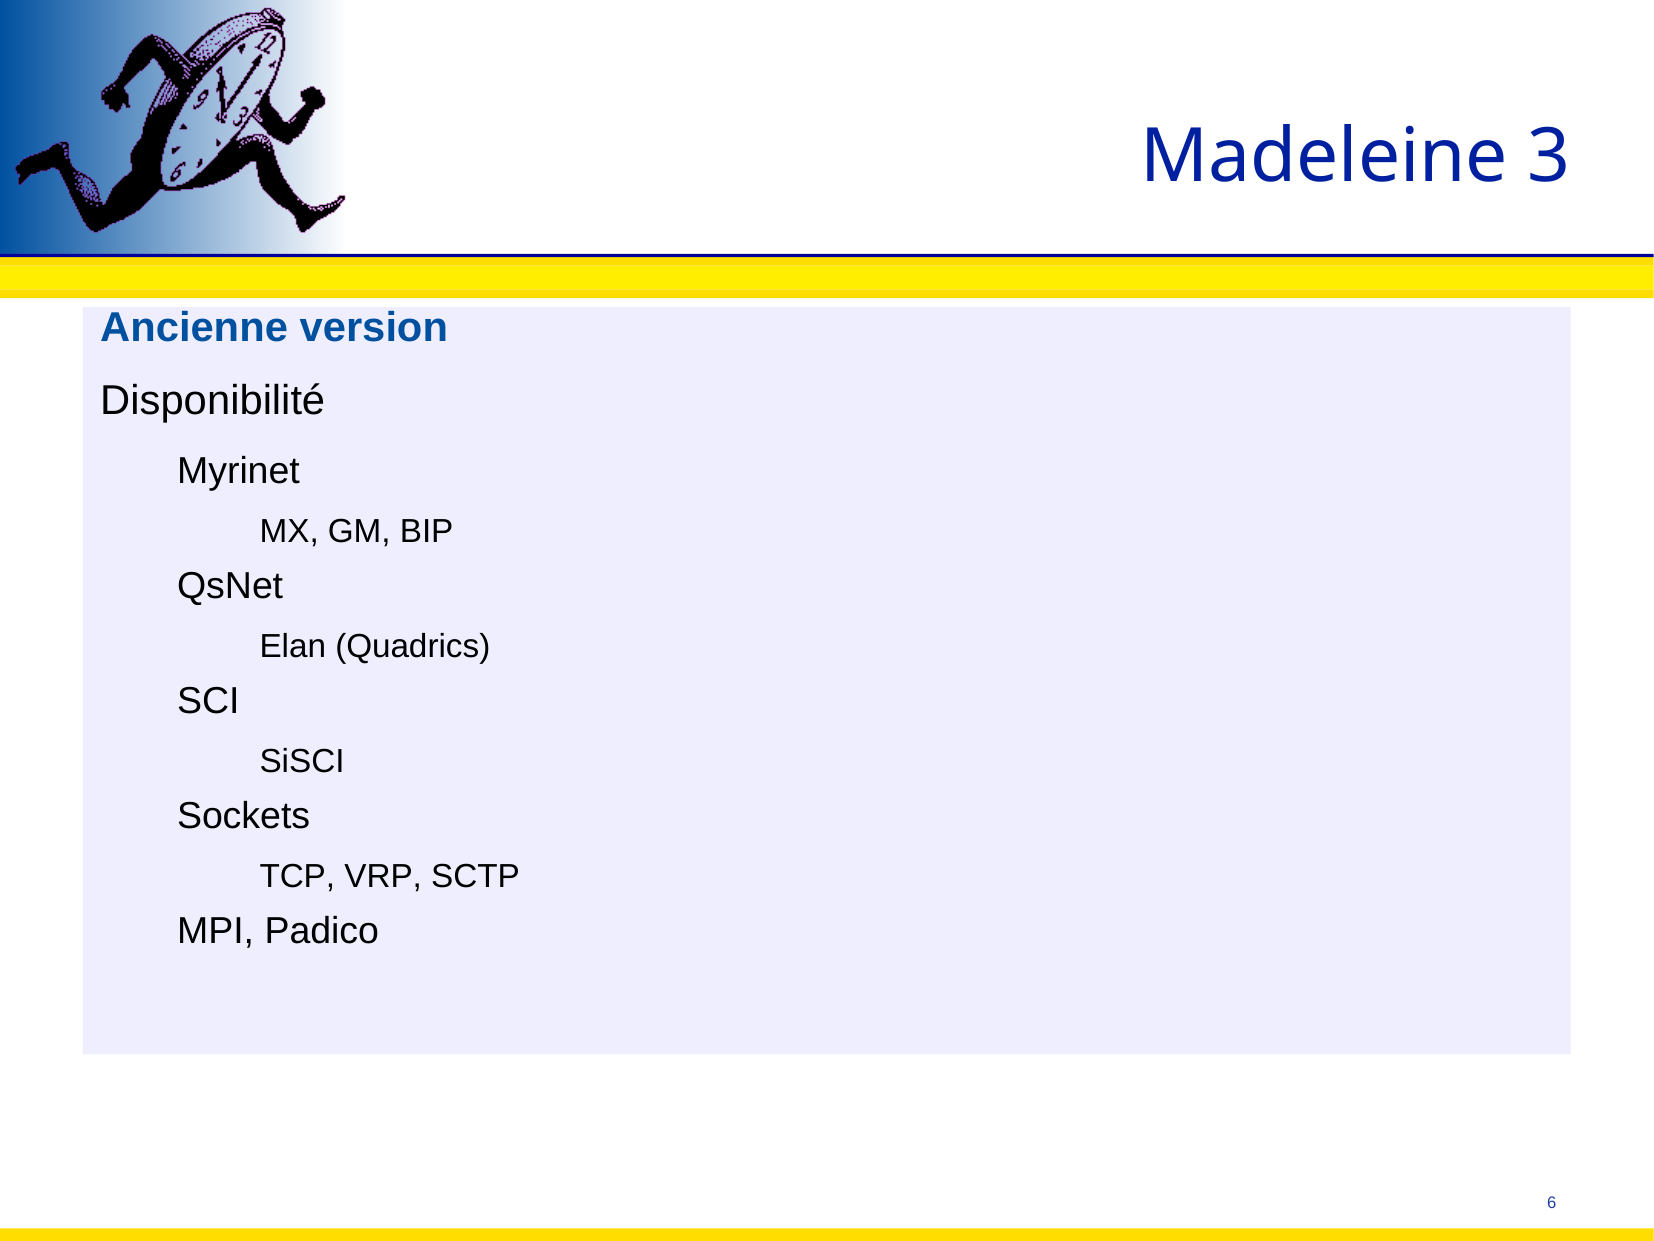

# Madeleine 3
Ancienne version
Disponibilité
Myrinet
MX, GM, BIP
QsNet
Elan (Quadrics)
SCI
SiSCI
Sockets
TCP, VRP, SCTP
MPI, Padico